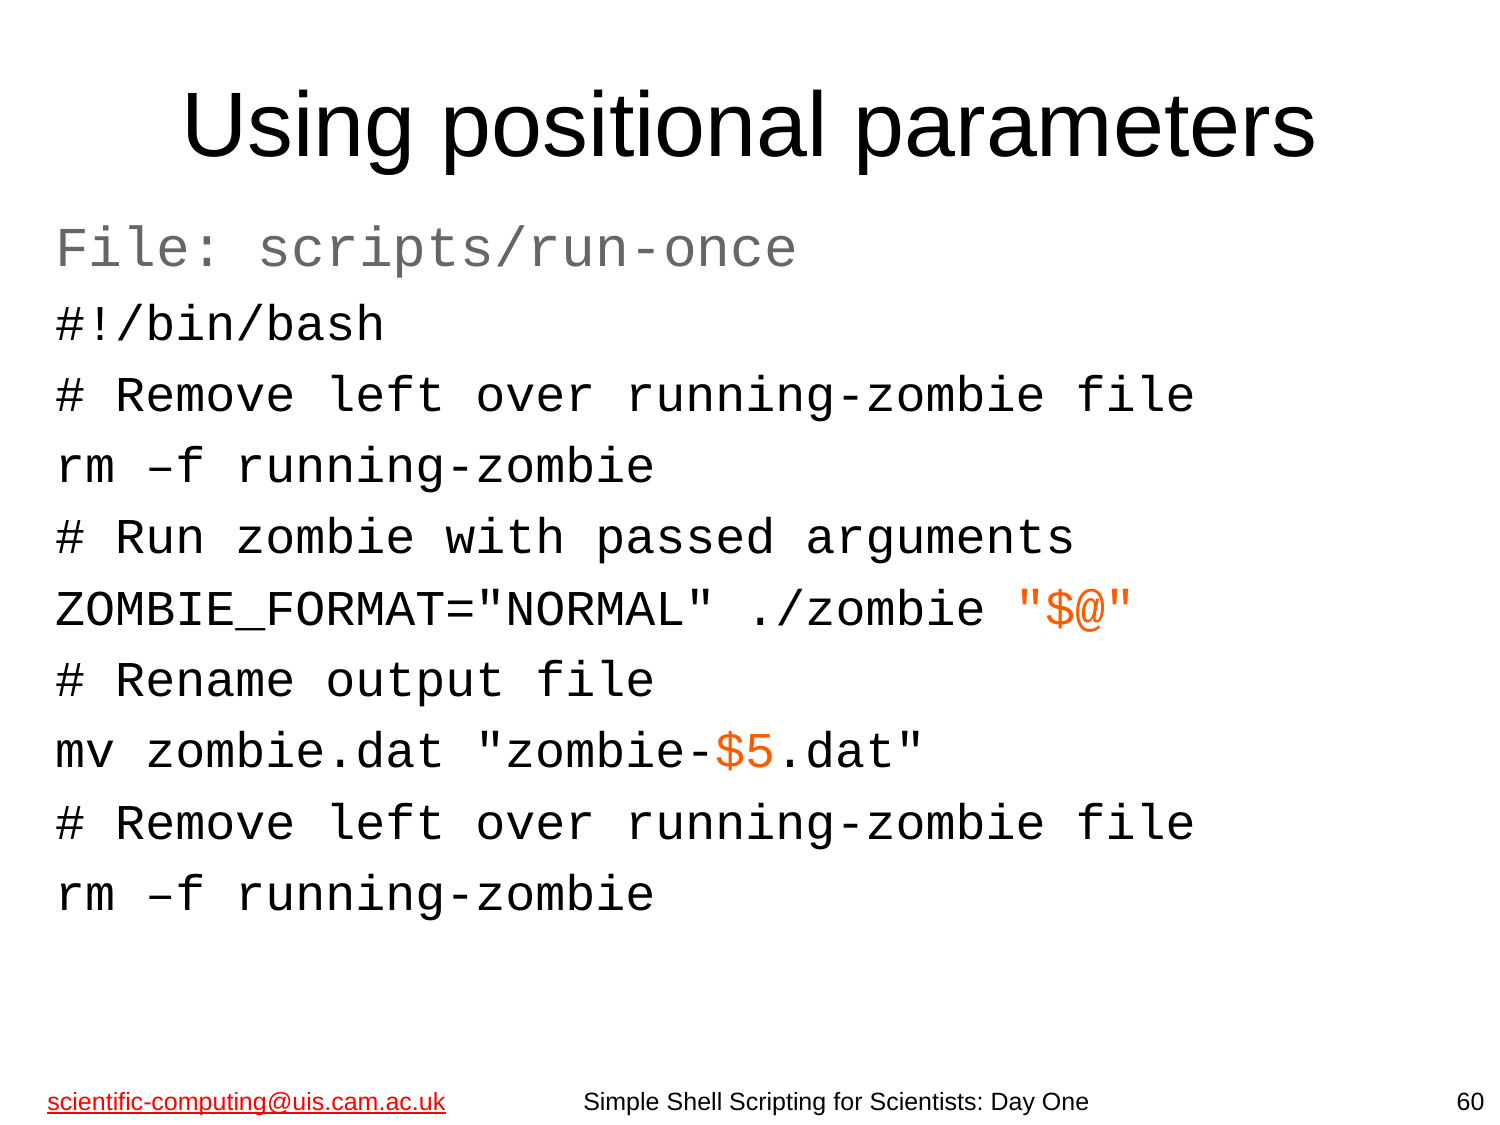

# Using positional parameters
File: scripts/run-once
#!/bin/bash
# Remove left over running-zombie file
rm –f running-zombie
# Run zombie with passed arguments
ZOMBIE_FORMAT="NORMAL" ./zombie "$@"
# Rename output file
mv zombie.dat "zombie-$5.dat"
# Remove left over running-zombie file
rm –f running-zombie
escience-support@ucs.cam.ac.uk	Simple Shell Scripting for Scientists: Day One
60